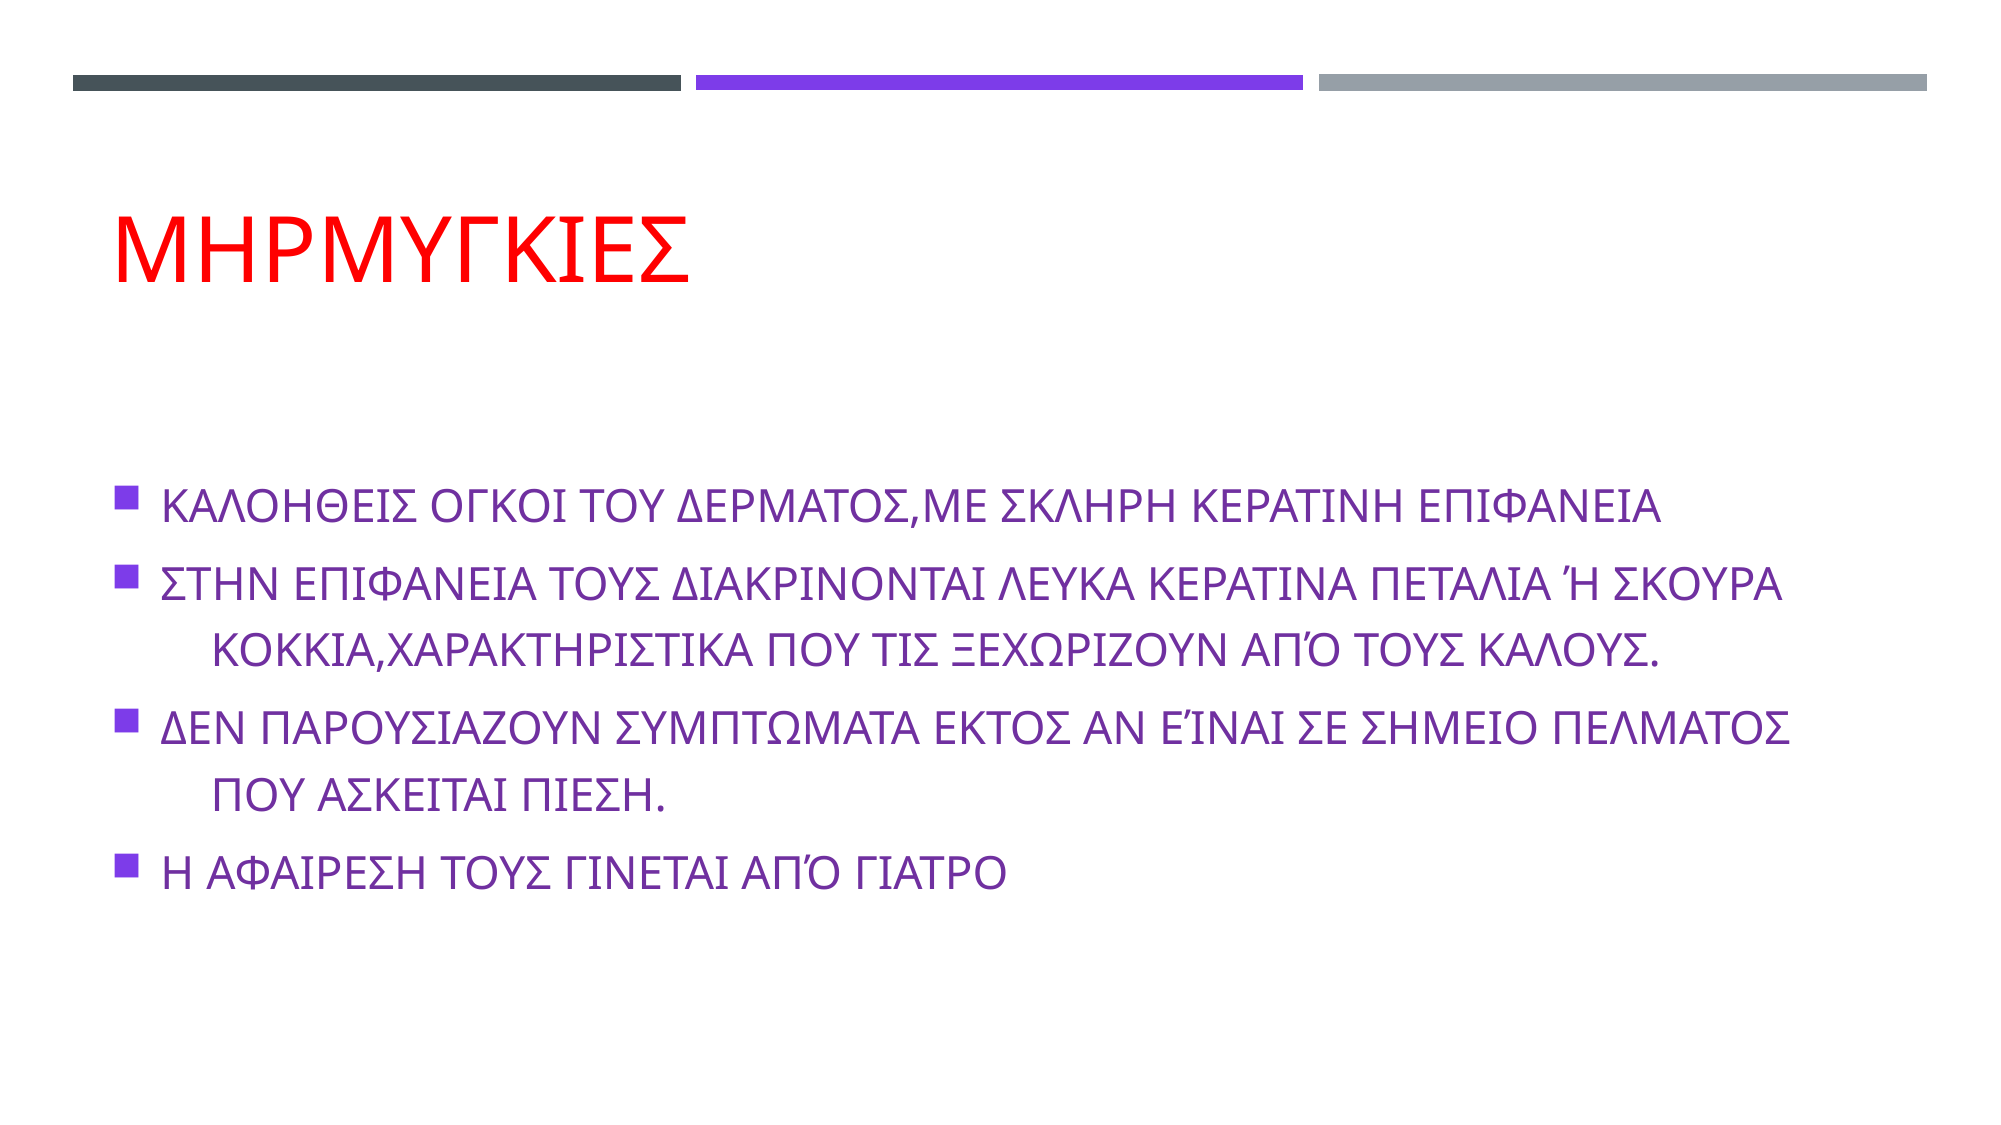

# ΜΗΡΜΥΓΚΙΕΣ
ΚΑΛΟΗΘΕΙΣ ΟΓΚΟΙ ΤΟΥ ΔΕΡΜΑΤΟΣ,ΜΕ ΣΚΛΗΡΗ ΚΕΡΑΤΙΝΗ ΕΠΙΦΑΝΕΙΑ
ΣΤΗΝ ΕΠΙΦΑΝΕΙΑ ΤΟΥΣ ΔΙΑΚΡΙΝΟΝΤΑΙ ΛΕΥΚΑ ΚΕΡΑΤΙΝΑ ΠΕΤΑΛΙΑ Ή ΣΚΟΥΡΑ ΚΟΚΚΙΑ,ΧΑΡΑΚΤΗΡΙΣΤΙΚΑ ΠΟΥ ΤΙΣ ΞΕΧΩΡΙΖΟΥΝ ΑΠΌ ΤΟΥΣ ΚΑΛΟΥΣ.
ΔΕΝ ΠΑΡΟΥΣΙΑΖΟΥΝ ΣΥΜΠΤΩΜΑΤΑ ΕΚΤΟΣ ΑΝ ΕΊΝΑΙ ΣΕ ΣΗΜΕΙΟ ΠΕΛΜΑΤΟΣ ΠΟΥ ΑΣΚΕΙΤΑΙ ΠΙΕΣΗ.
Η ΑΦΑΙΡΕΣΗ ΤΟΥΣ ΓΙΝΕΤΑΙ ΑΠΌ ΓΙΑΤΡΟ